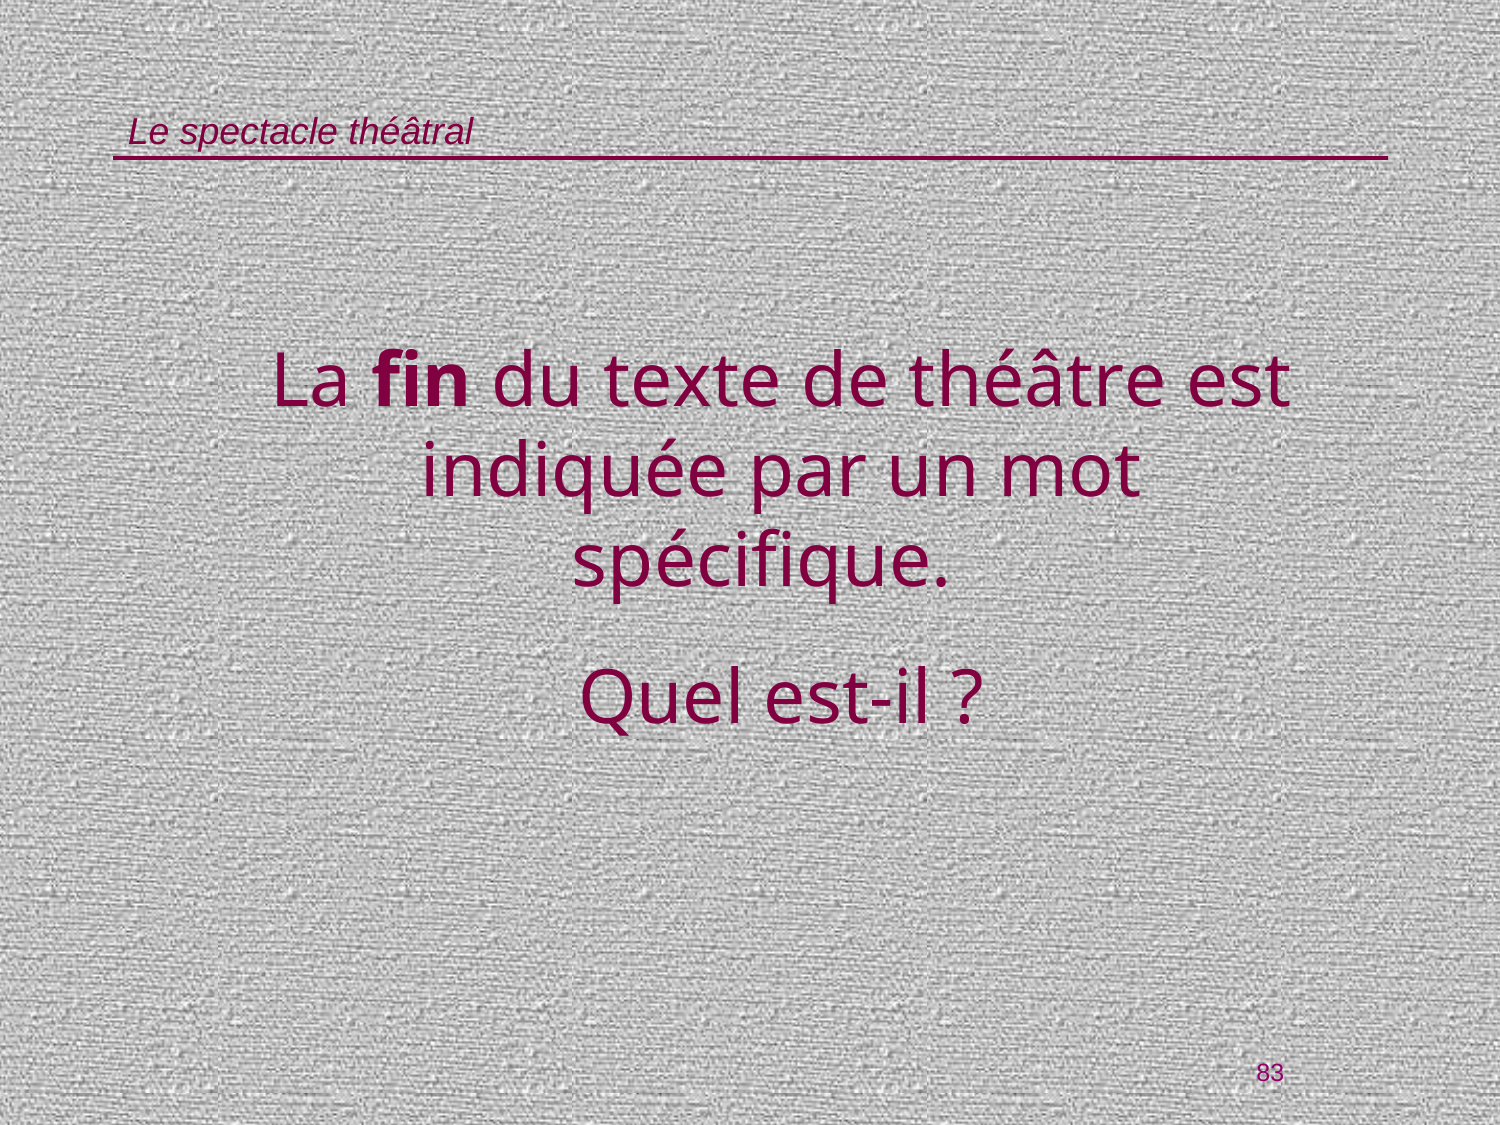

La fin du texte de théâtre est indiquée par un mot spécifique.
Quel est-il ?
83